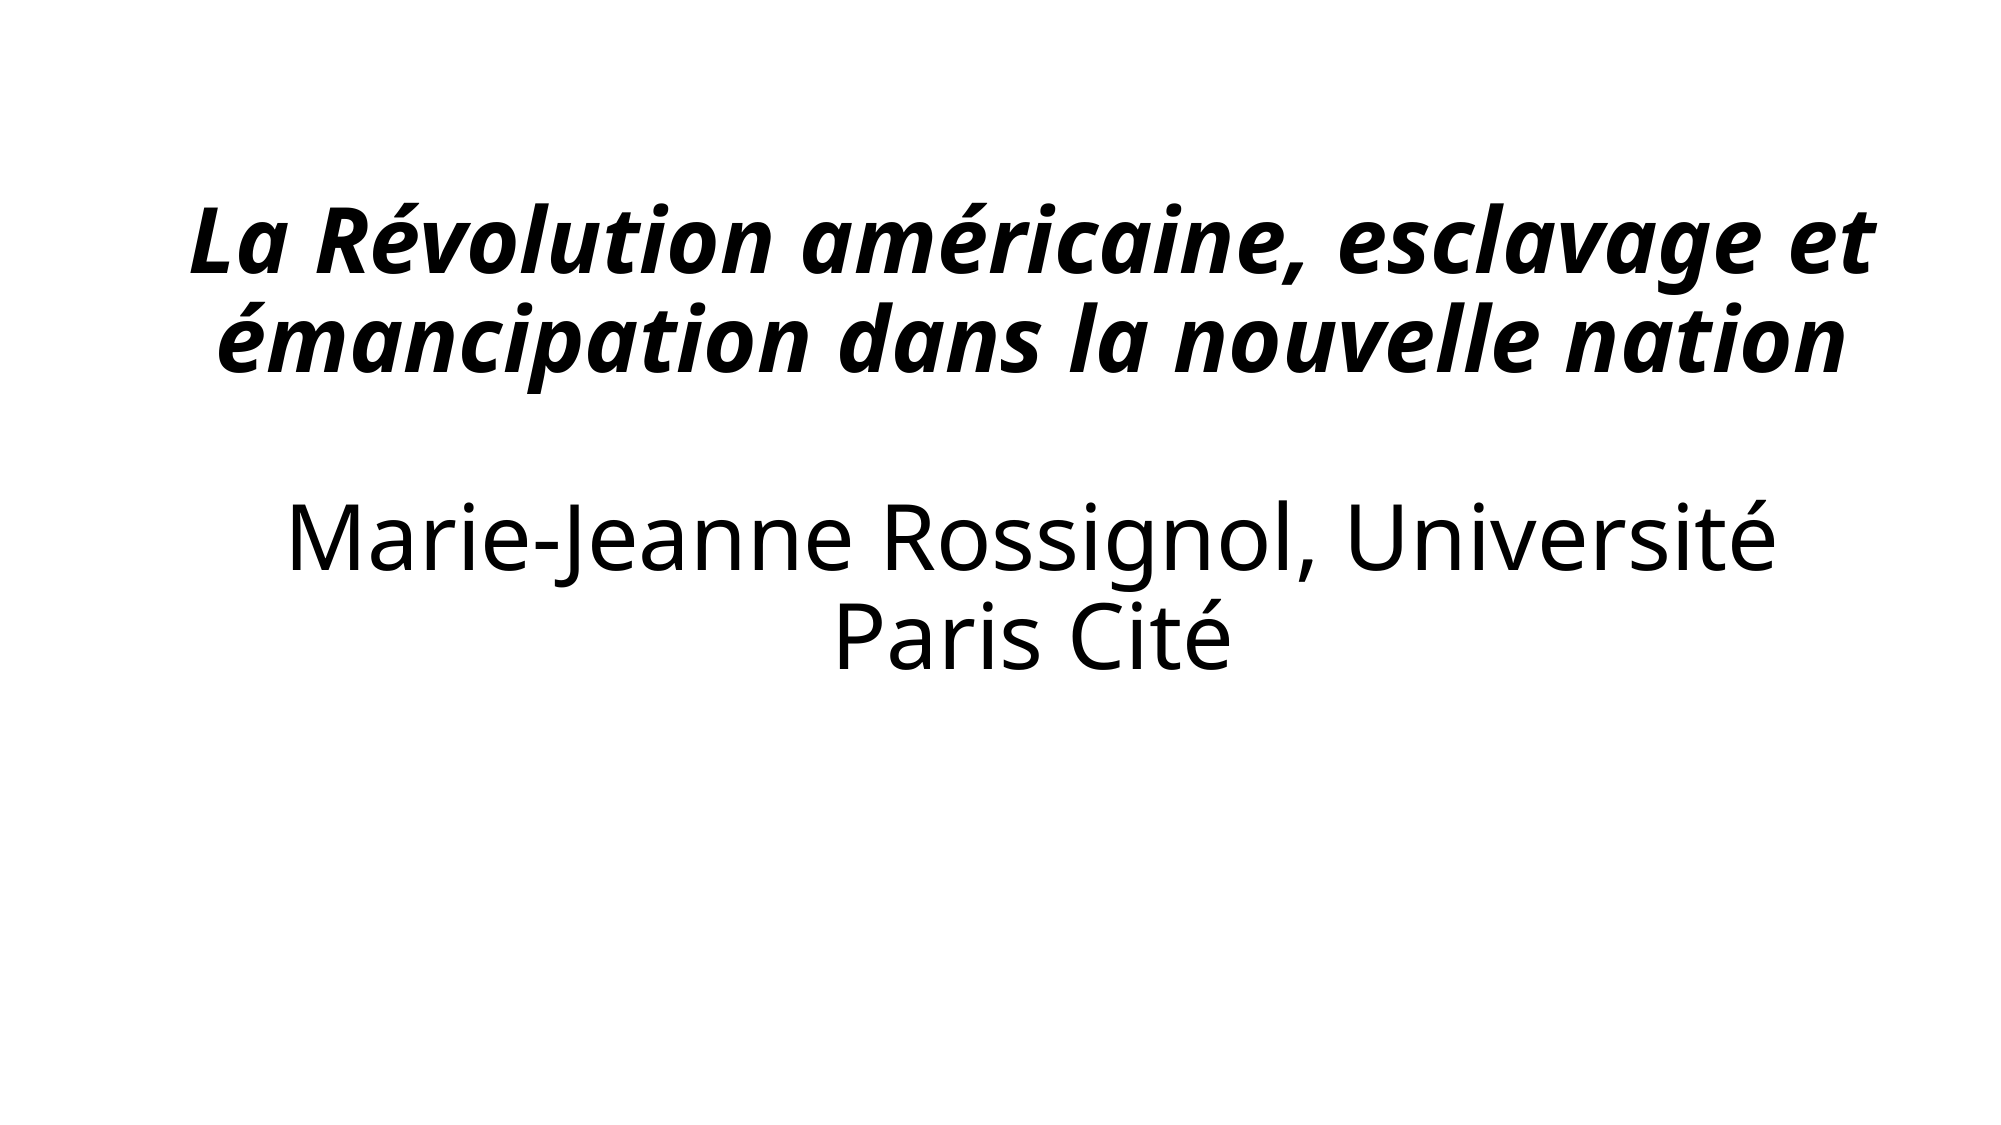

# La Révolution américaine, esclavage et émancipation dans la nouvelle nation Marie-Jeanne Rossignol, Université Paris Cité